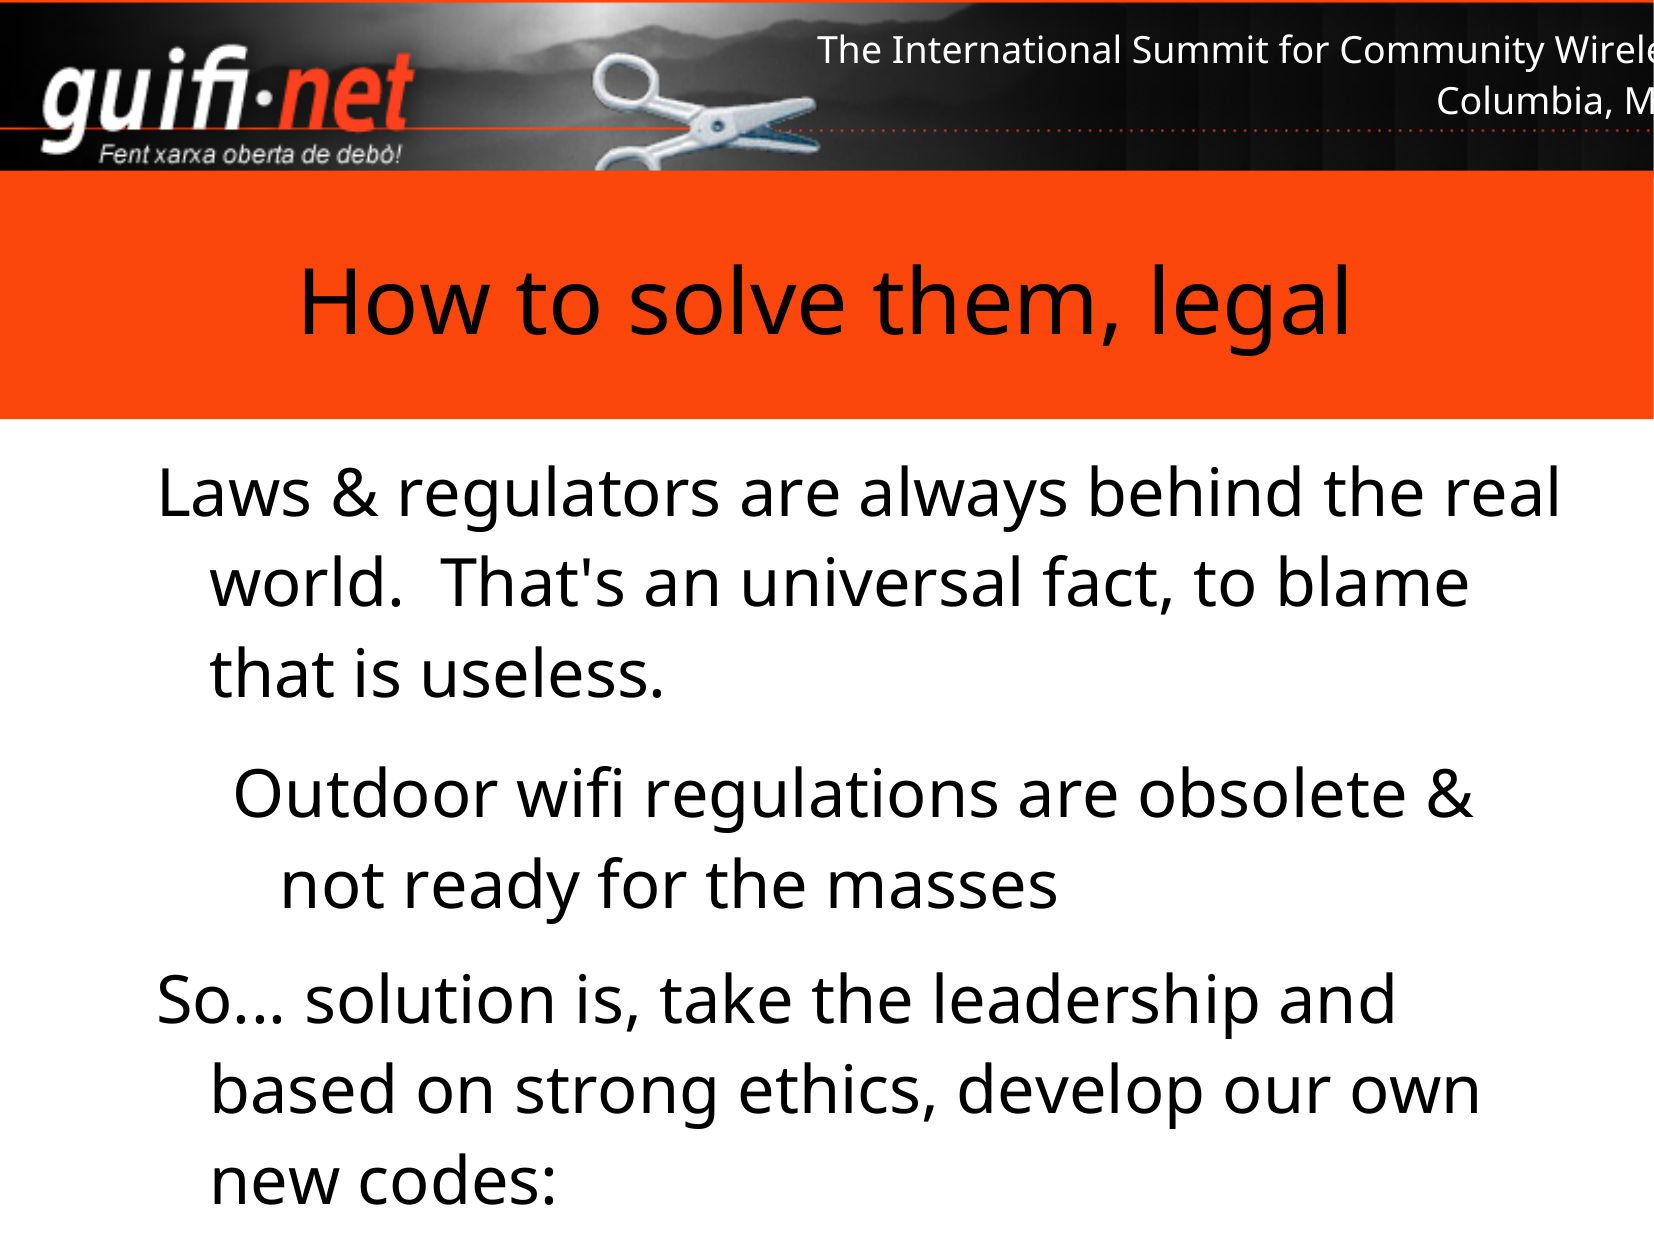

# How to solve them, legal
Laws & regulators are always behind the real world. That's an universal fact, to blame that is useless.
Outdoor wifi regulations are obsolete & not ready for the masses
So... solution is, take the leadership and based on strong ethics, develop our own new codes:
Comuns Sensefils / Wireless Commons, Best Practices Code & suggested methodologies/templates for RFP at the public sector.